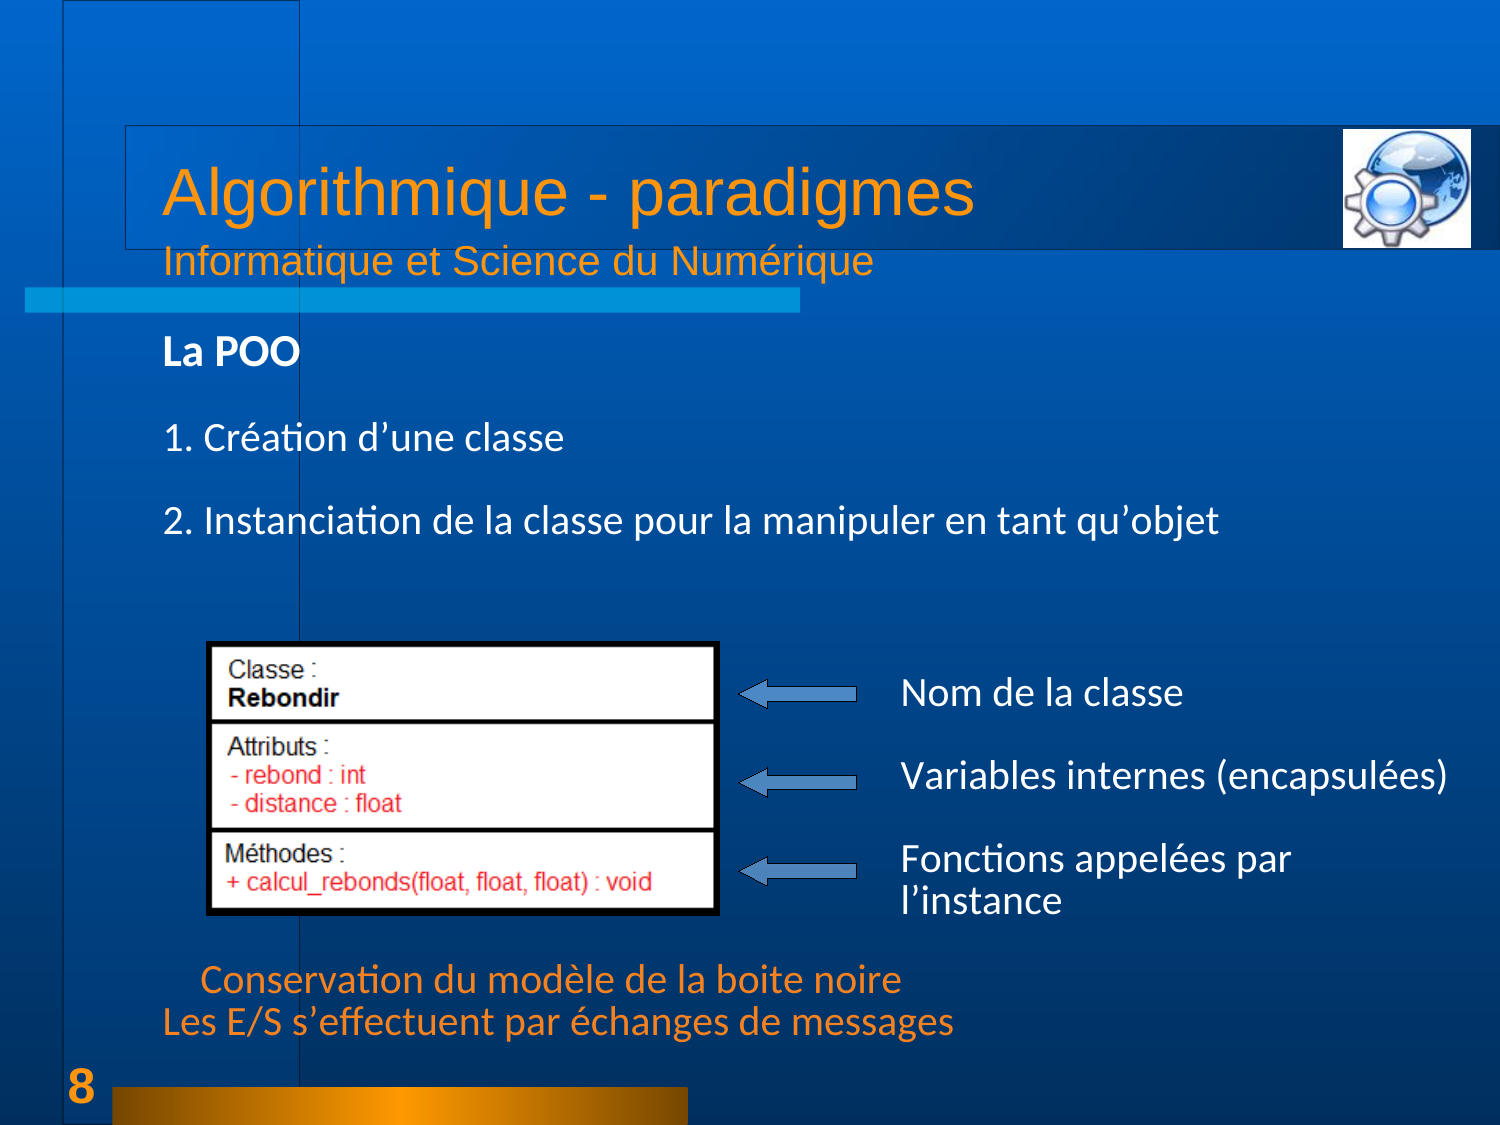

La POO
 Création d’une classe
 Instanciation de la classe pour la manipuler en tant qu’objet
 Conservation du modèle de la boite noire
Les E/S s’effectuent par échanges de messages
Nom de la classe
Variables internes (encapsulées)
Fonctions appelées par l’instance